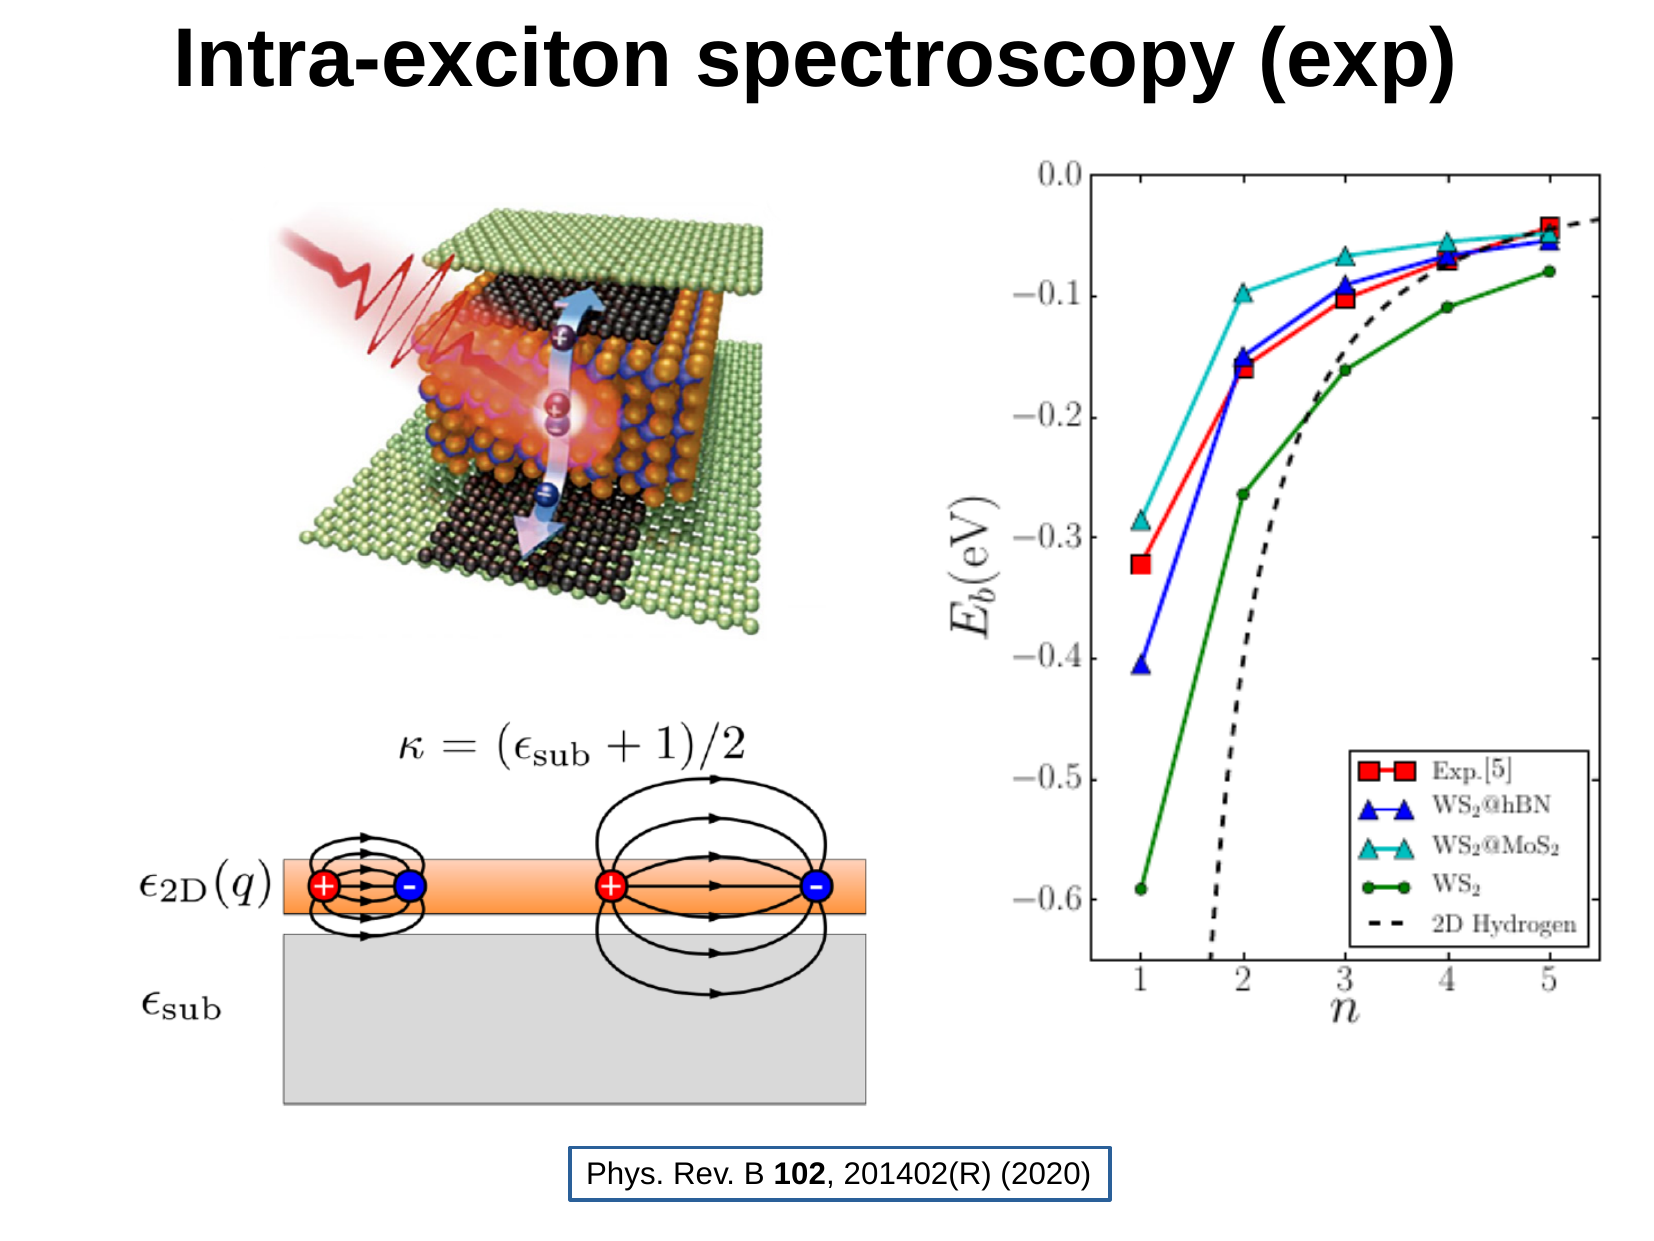

# Intra-exciton spectroscopy (exp)
Phys. Rev. B 102, 201402(R) (2020)